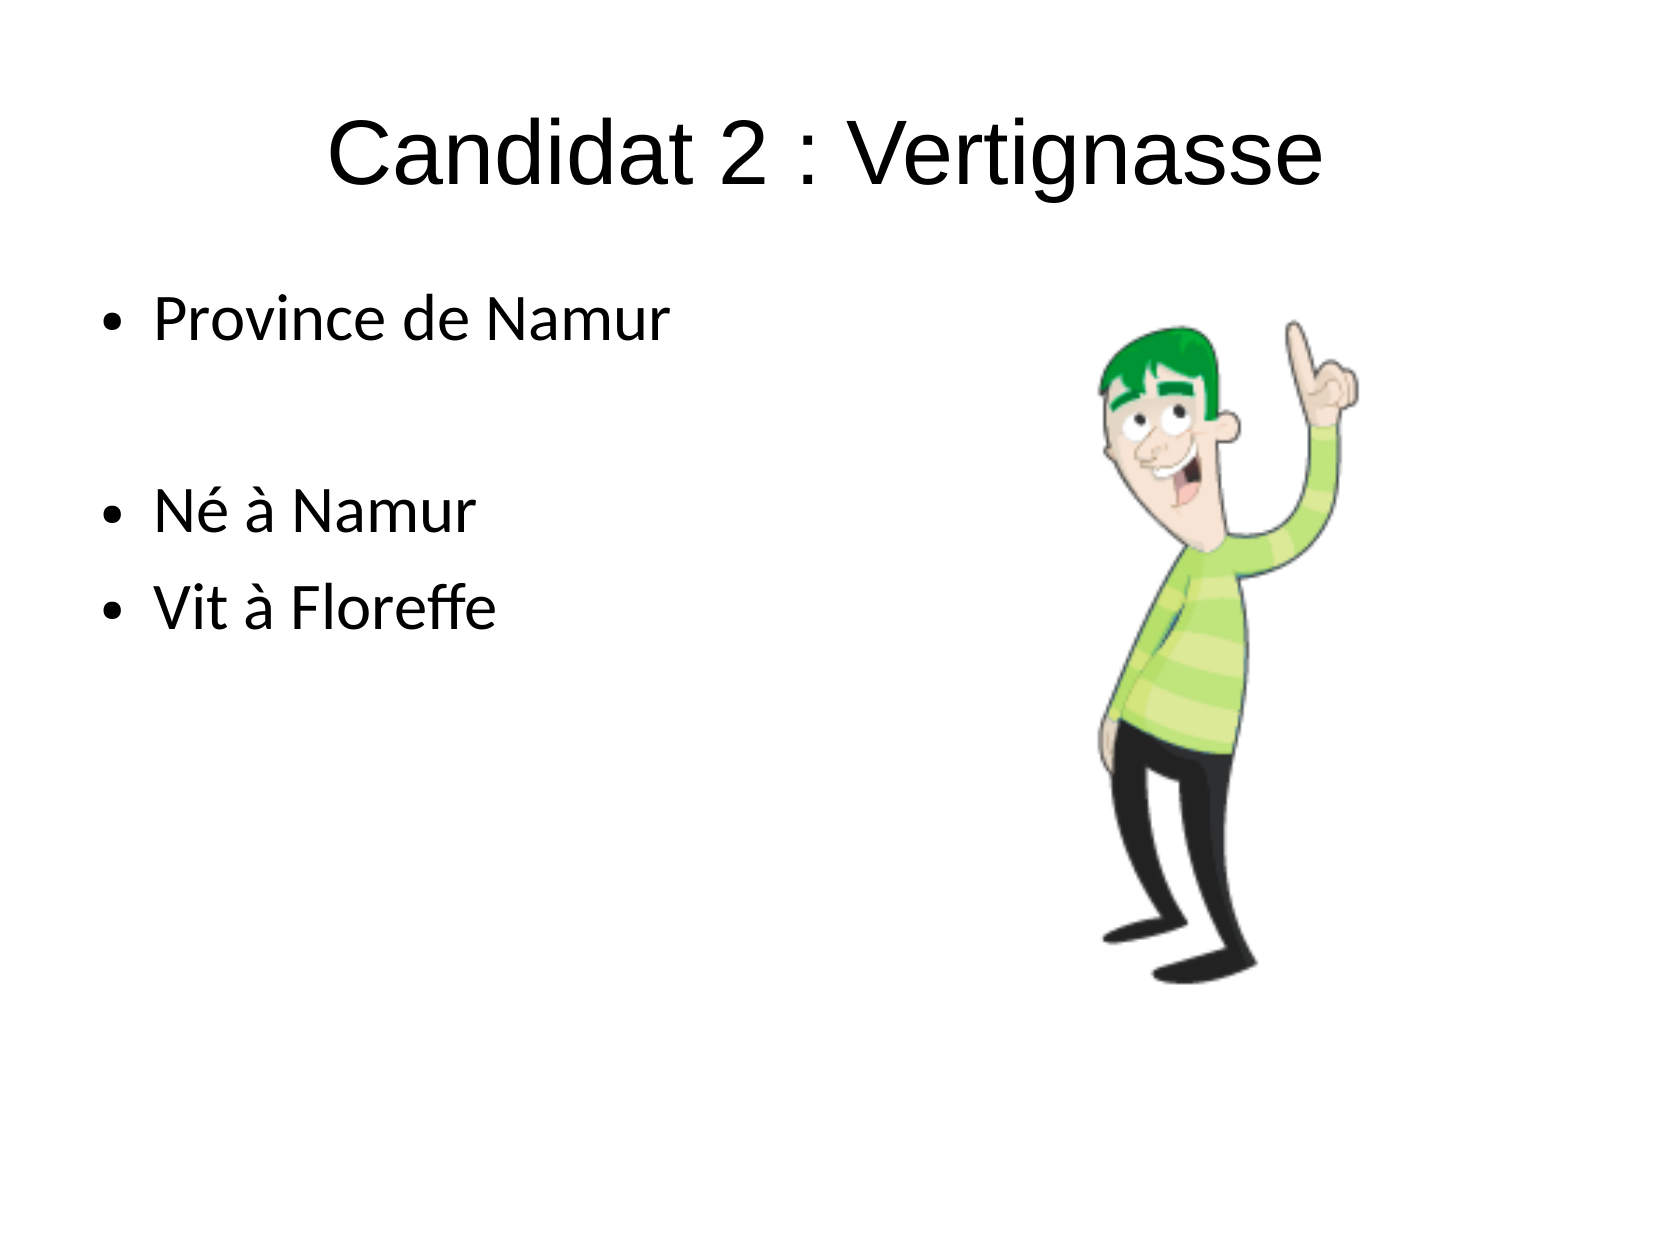

# Candidat 2 : Vertignasse
Province de Namur
Né à Namur
Vit à Floreffe